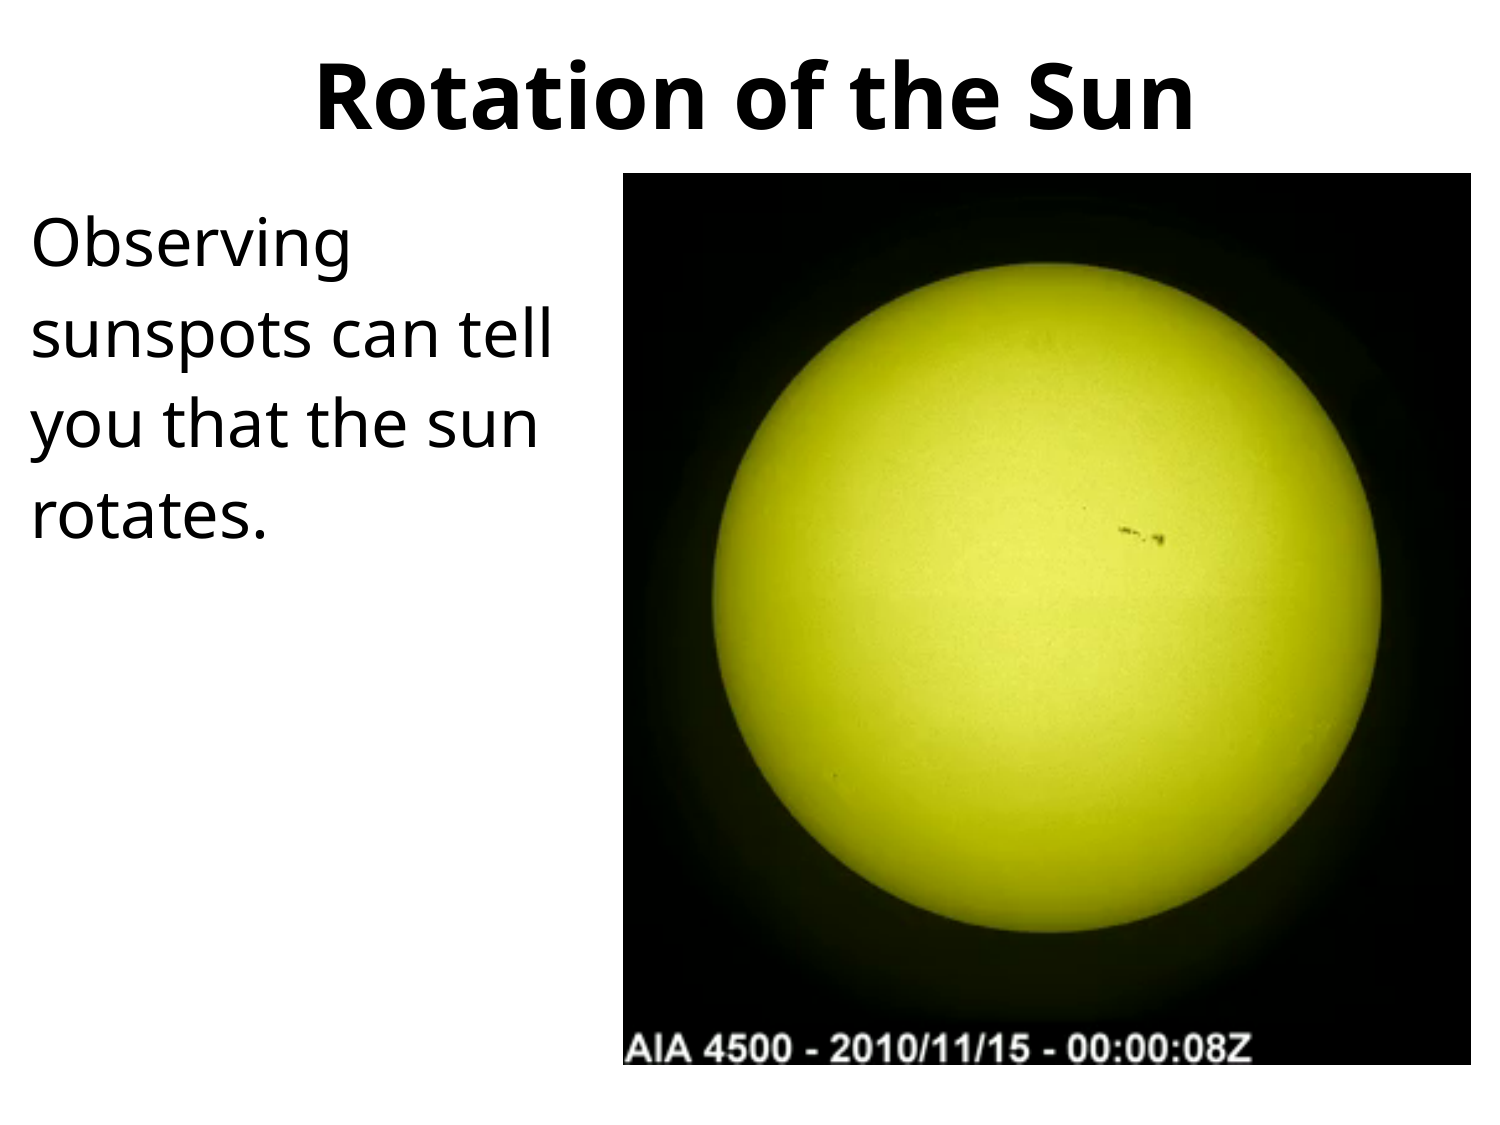

# Rotation of the Sun
35 days
35 days
Observing sunspots can tell you that the sun rotates.
27 days
25 days
25 days